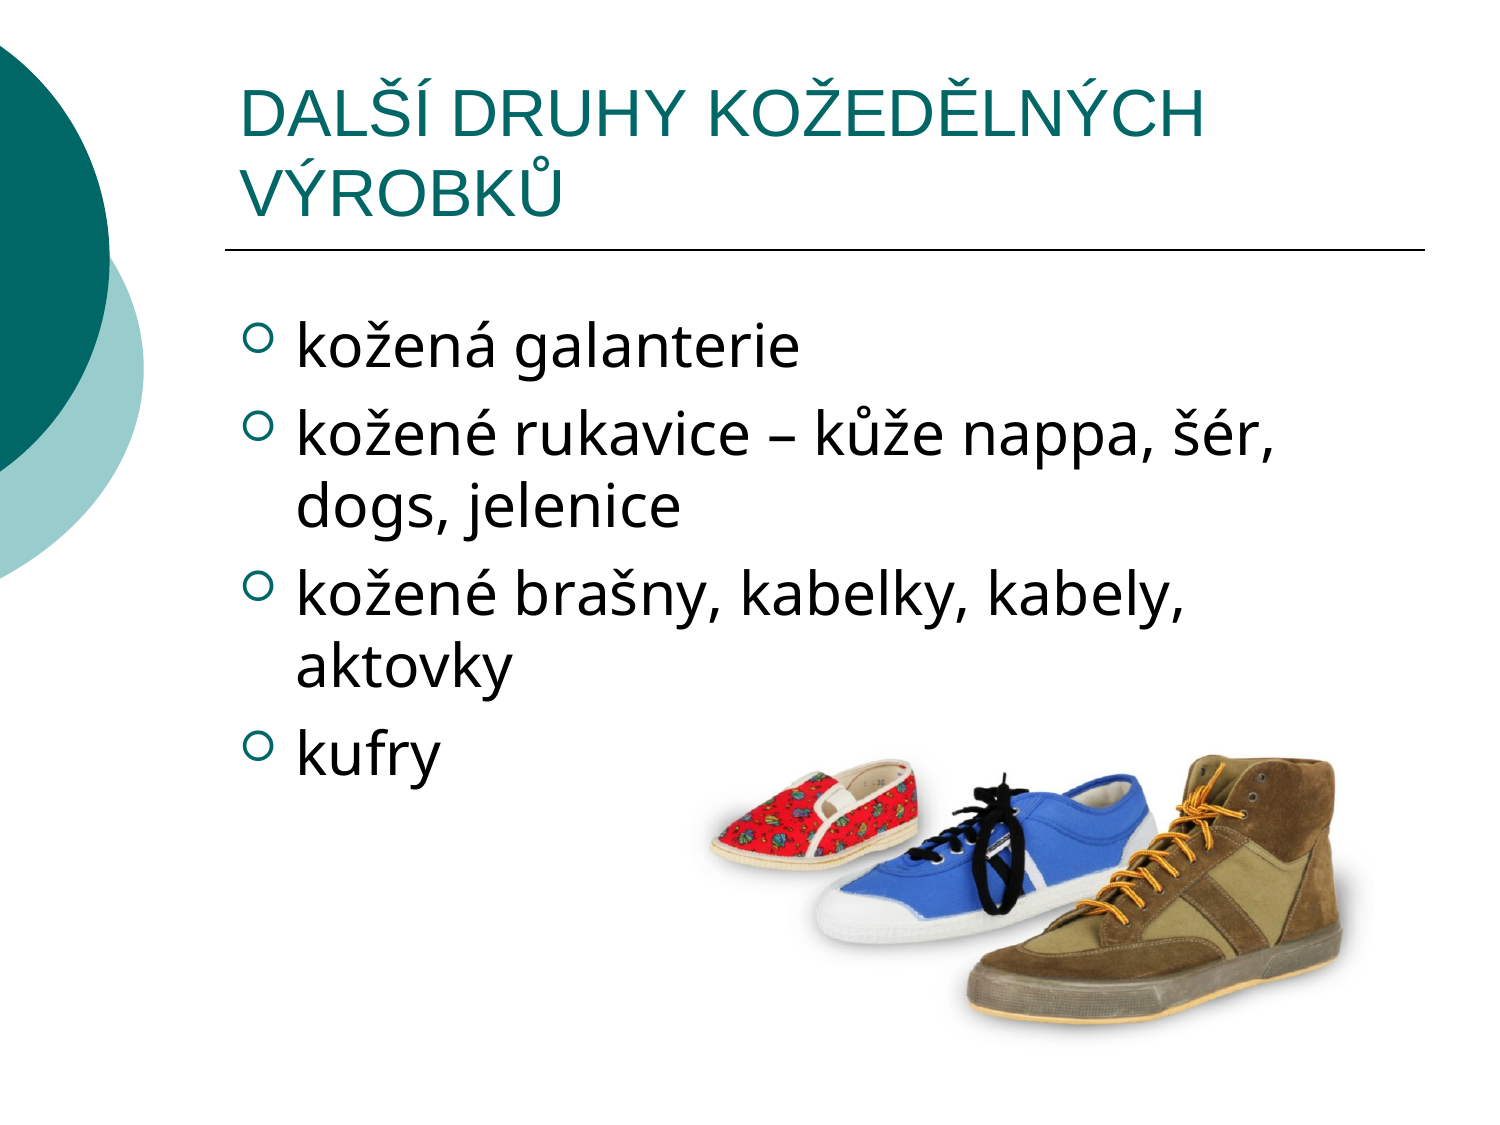

# DALŠÍ DRUHY KOŽEDĚLNÝCH VÝROBKŮ
kožená galanterie
kožené rukavice – kůže nappa, šér, dogs, jelenice
kožené brašny, kabelky, kabely, aktovky
kufry